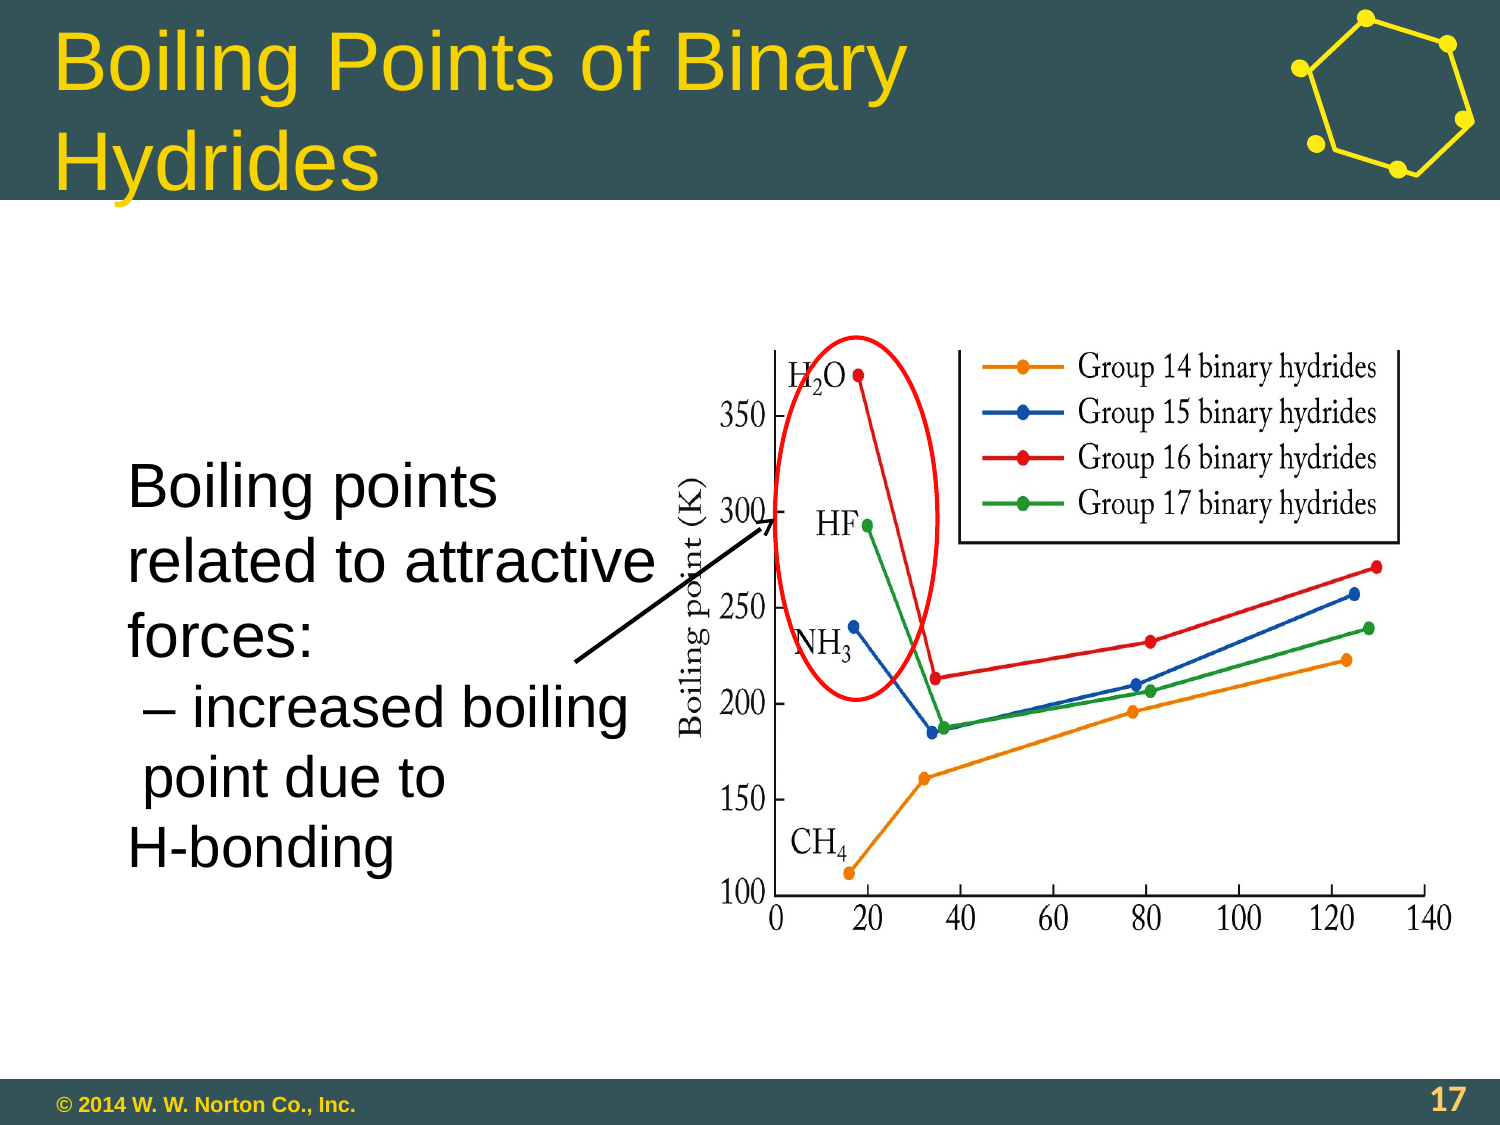

# Boiling Points of Binary Hydrides
Boiling points related to attractive forces:
 – increased boiling point due to
H-bonding